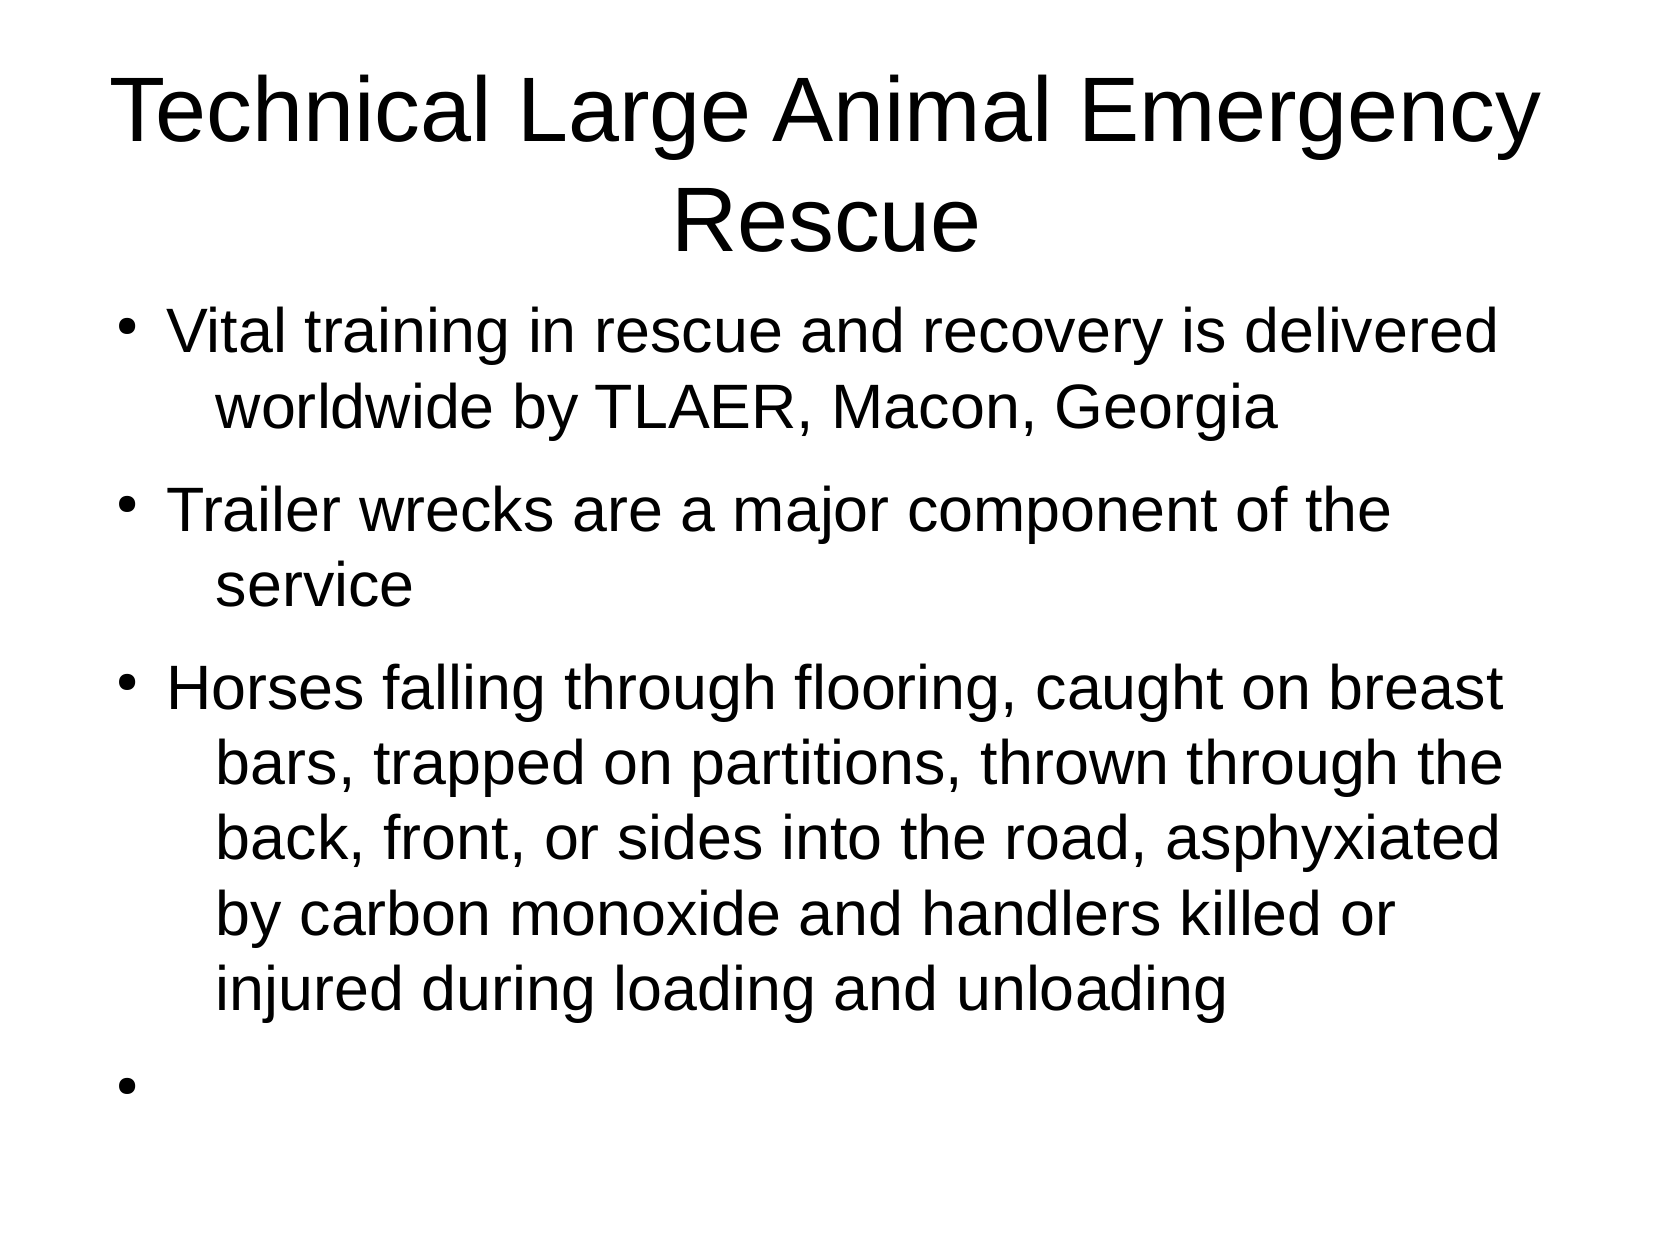

# Technical Large Animal Emergency Rescue
Vital training in rescue and recovery is delivered worldwide by TLAER, Macon, Georgia
Trailer wrecks are a major component of the service
Horses falling through flooring, caught on breast bars, trapped on partitions, thrown through the back, front, or sides into the road, asphyxiated by carbon monoxide and handlers killed or injured during loading and unloading